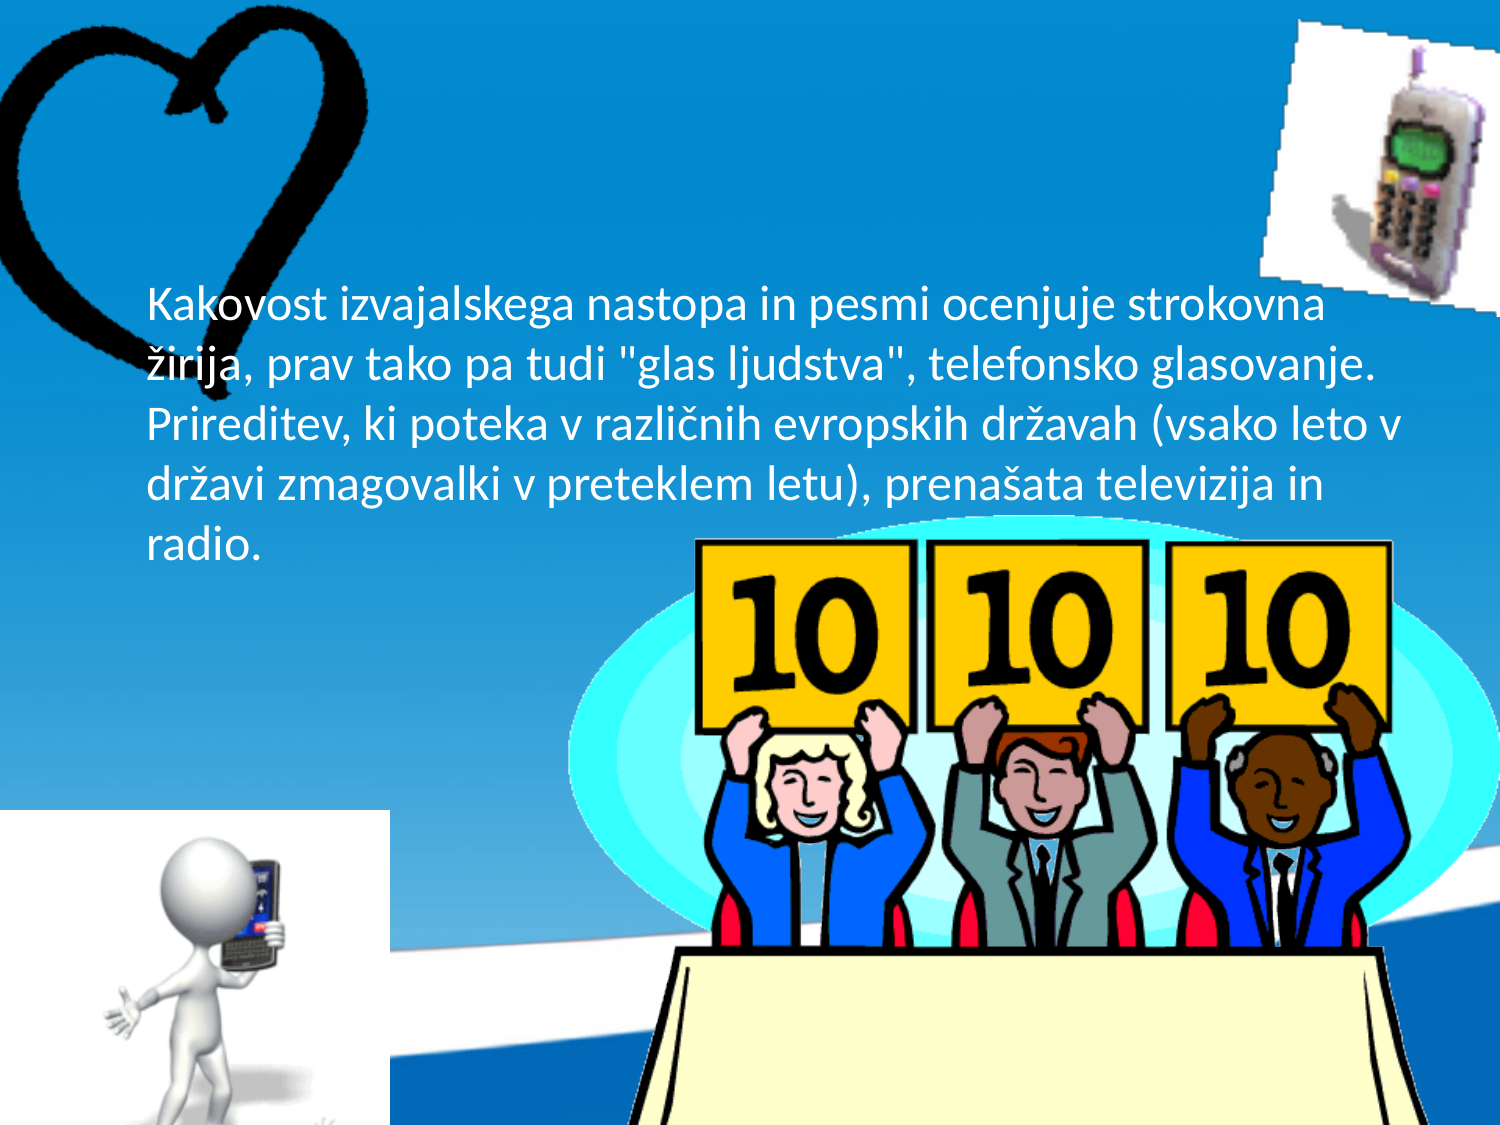

#
. Kakovost izvajalskega nastopa in pesmi ocenjuje strokovna žirija, prav tako pa tudi "glas ljudstva", telefonsko glasovanje. Prireditev, ki poteka v različnih evropskih državah (vsako leto v državi zmagovalki v preteklem letu), prenašata televizija in radio.